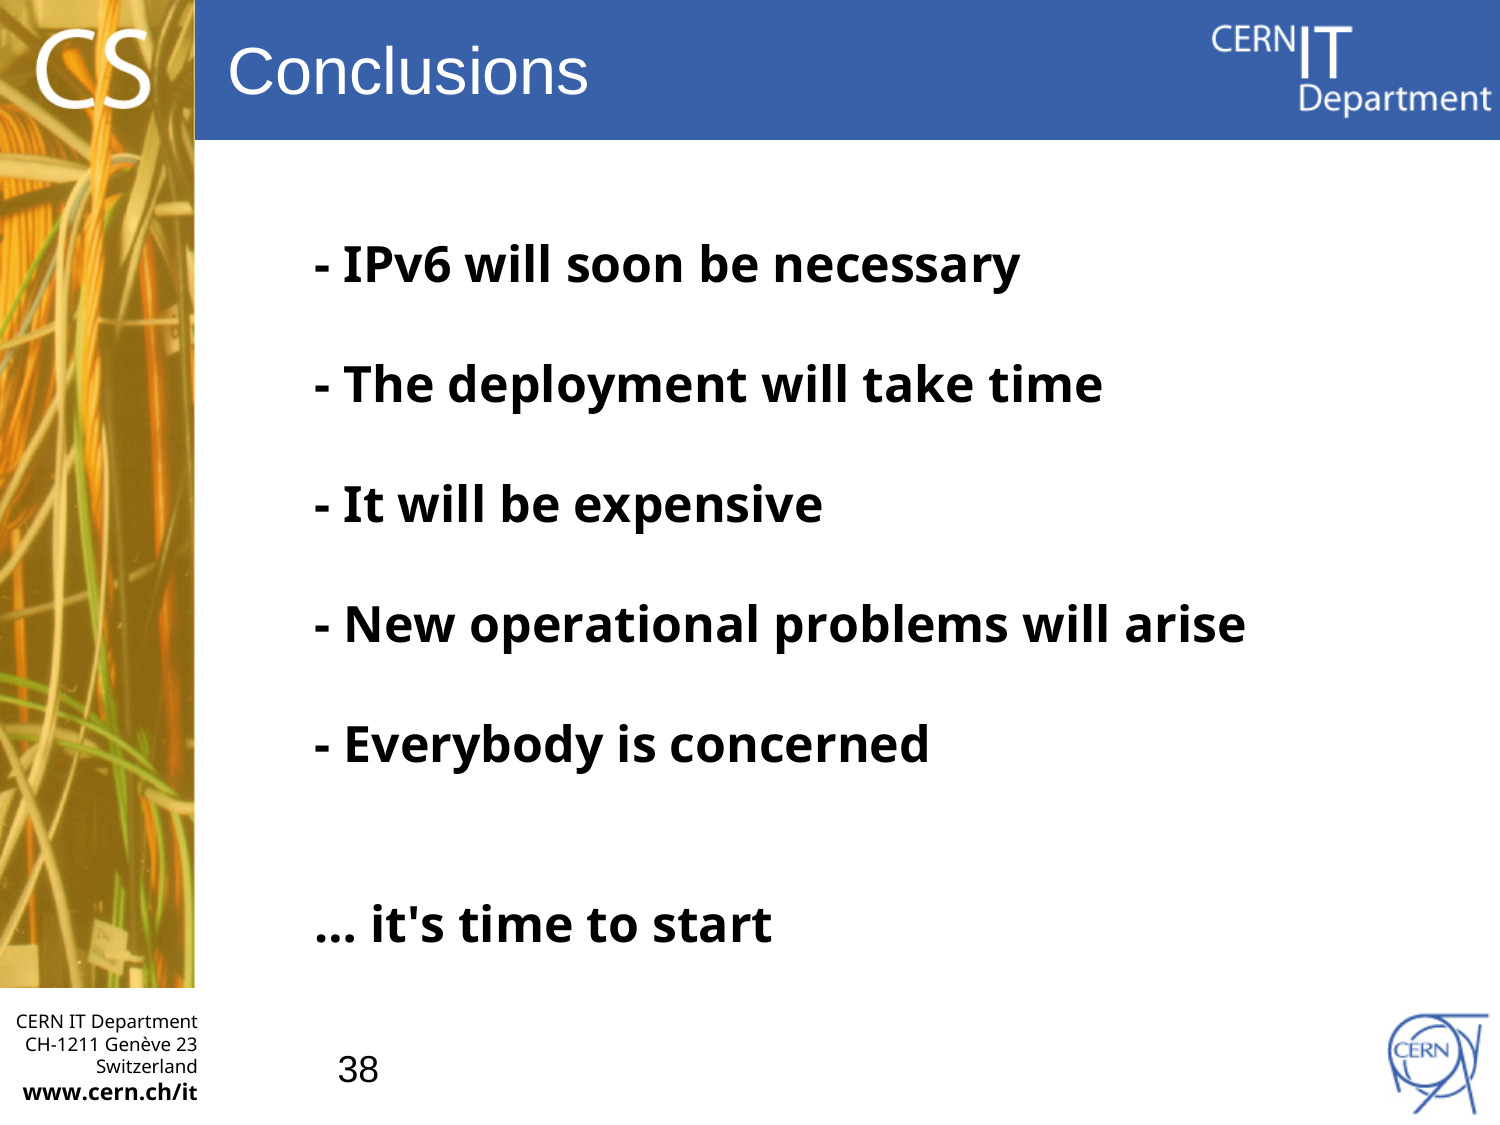

# Conclusions
- IPv6 will soon be necessary
- The deployment will take time
- It will be expensive
- New operational problems will arise
- Everybody is concerned
… it's time to start